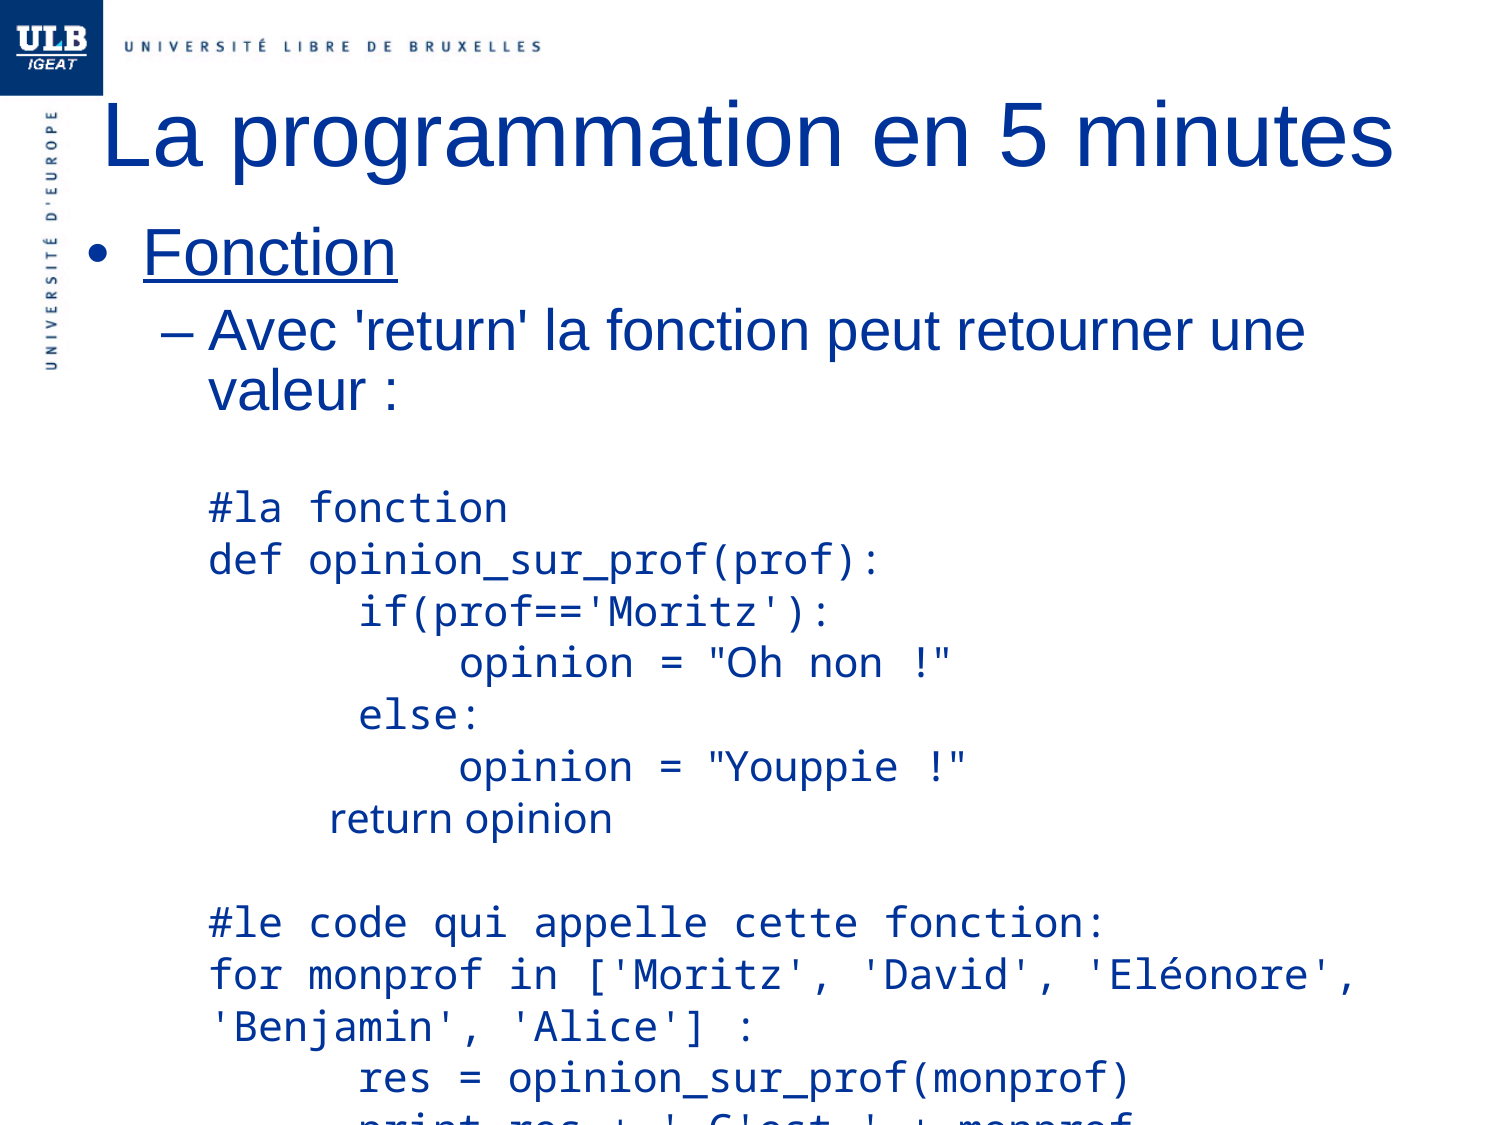

# La programmation en 5 minutes
Fonction
Avec 'return' la fonction peut retourner une valeur :
#la fonction
def opinion_sur_prof(prof):
 if(prof=='Moritz'):
	 opinion = "Oh non !"
 else:
 opinion = "Youppie !"
		 return opinion
#le code qui appelle cette fonction:
for monprof in ['Moritz', 'David', 'Eléonore', 'Benjamin', 'Alice'] :
		 res = opinion_sur_prof(monprof)
		 print res + ' C'est ' + monprof